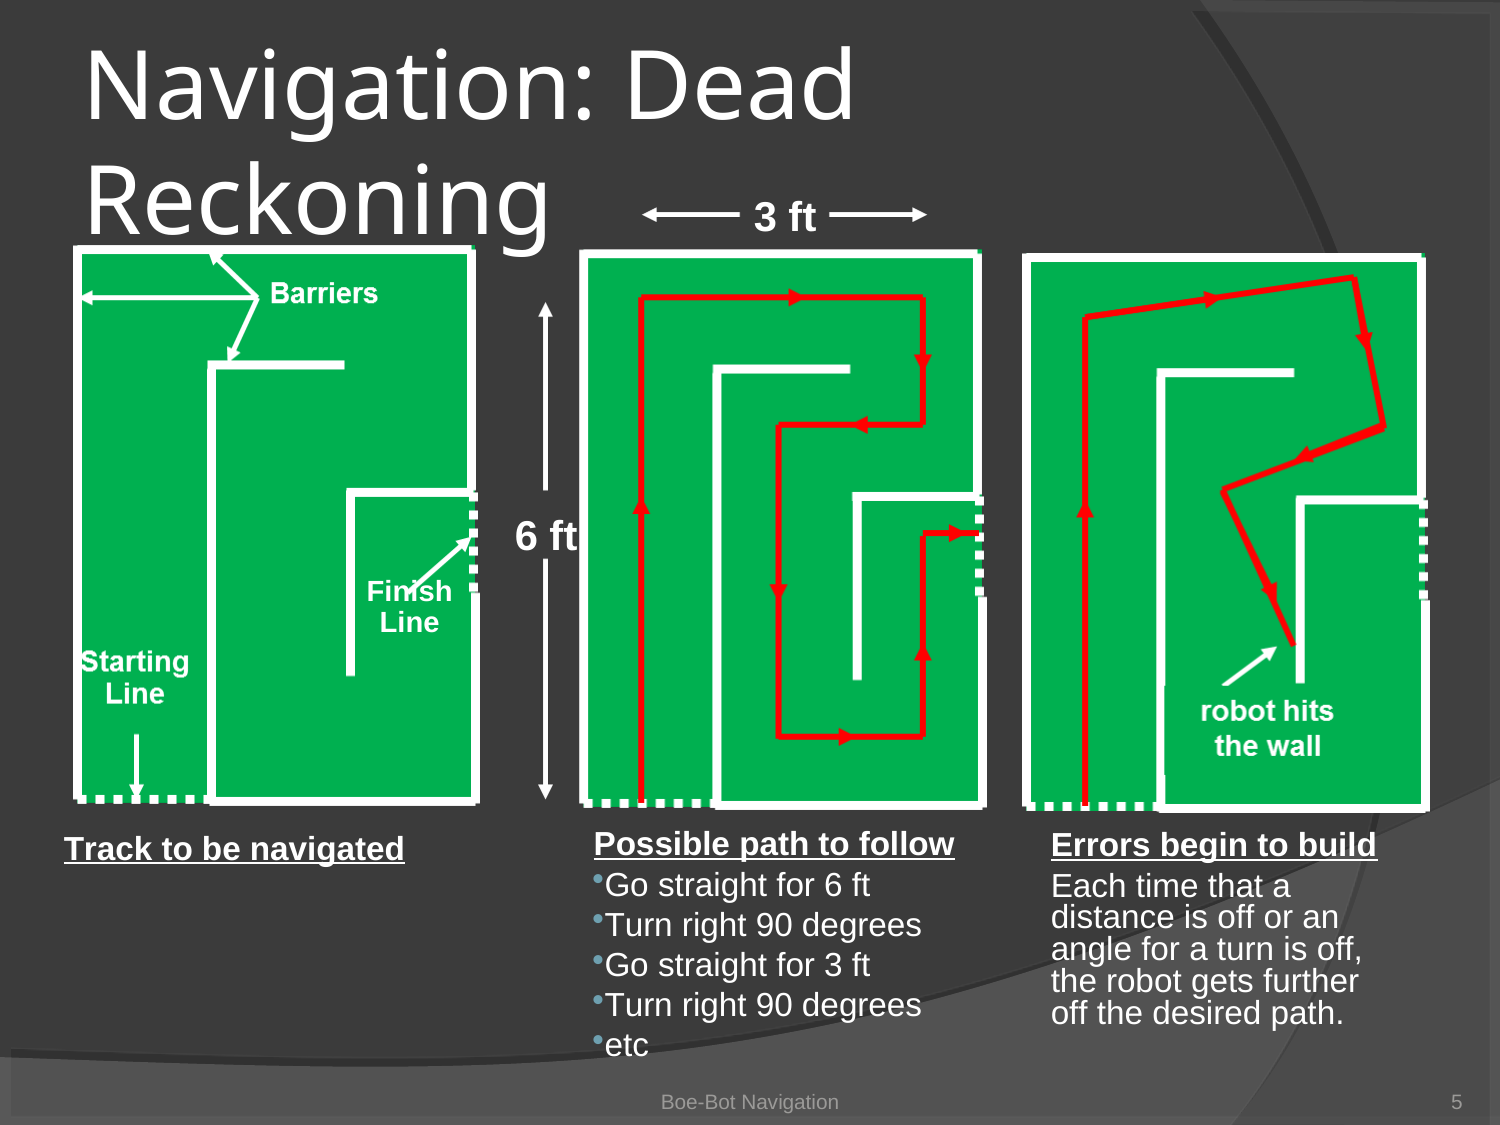

# Navigation: Dead Reckoning
3 ft
6 ft
Finish
Line
Track to be navigated
Possible path to follow
Go straight for 6 ft
Turn right 90 degrees
Go straight for 3 ft
Turn right 90 degrees
etc
Errors begin to build
Each time that a distance is off or an angle for a turn is off, the robot gets further off the desired path.
Boe-Bot Navigation